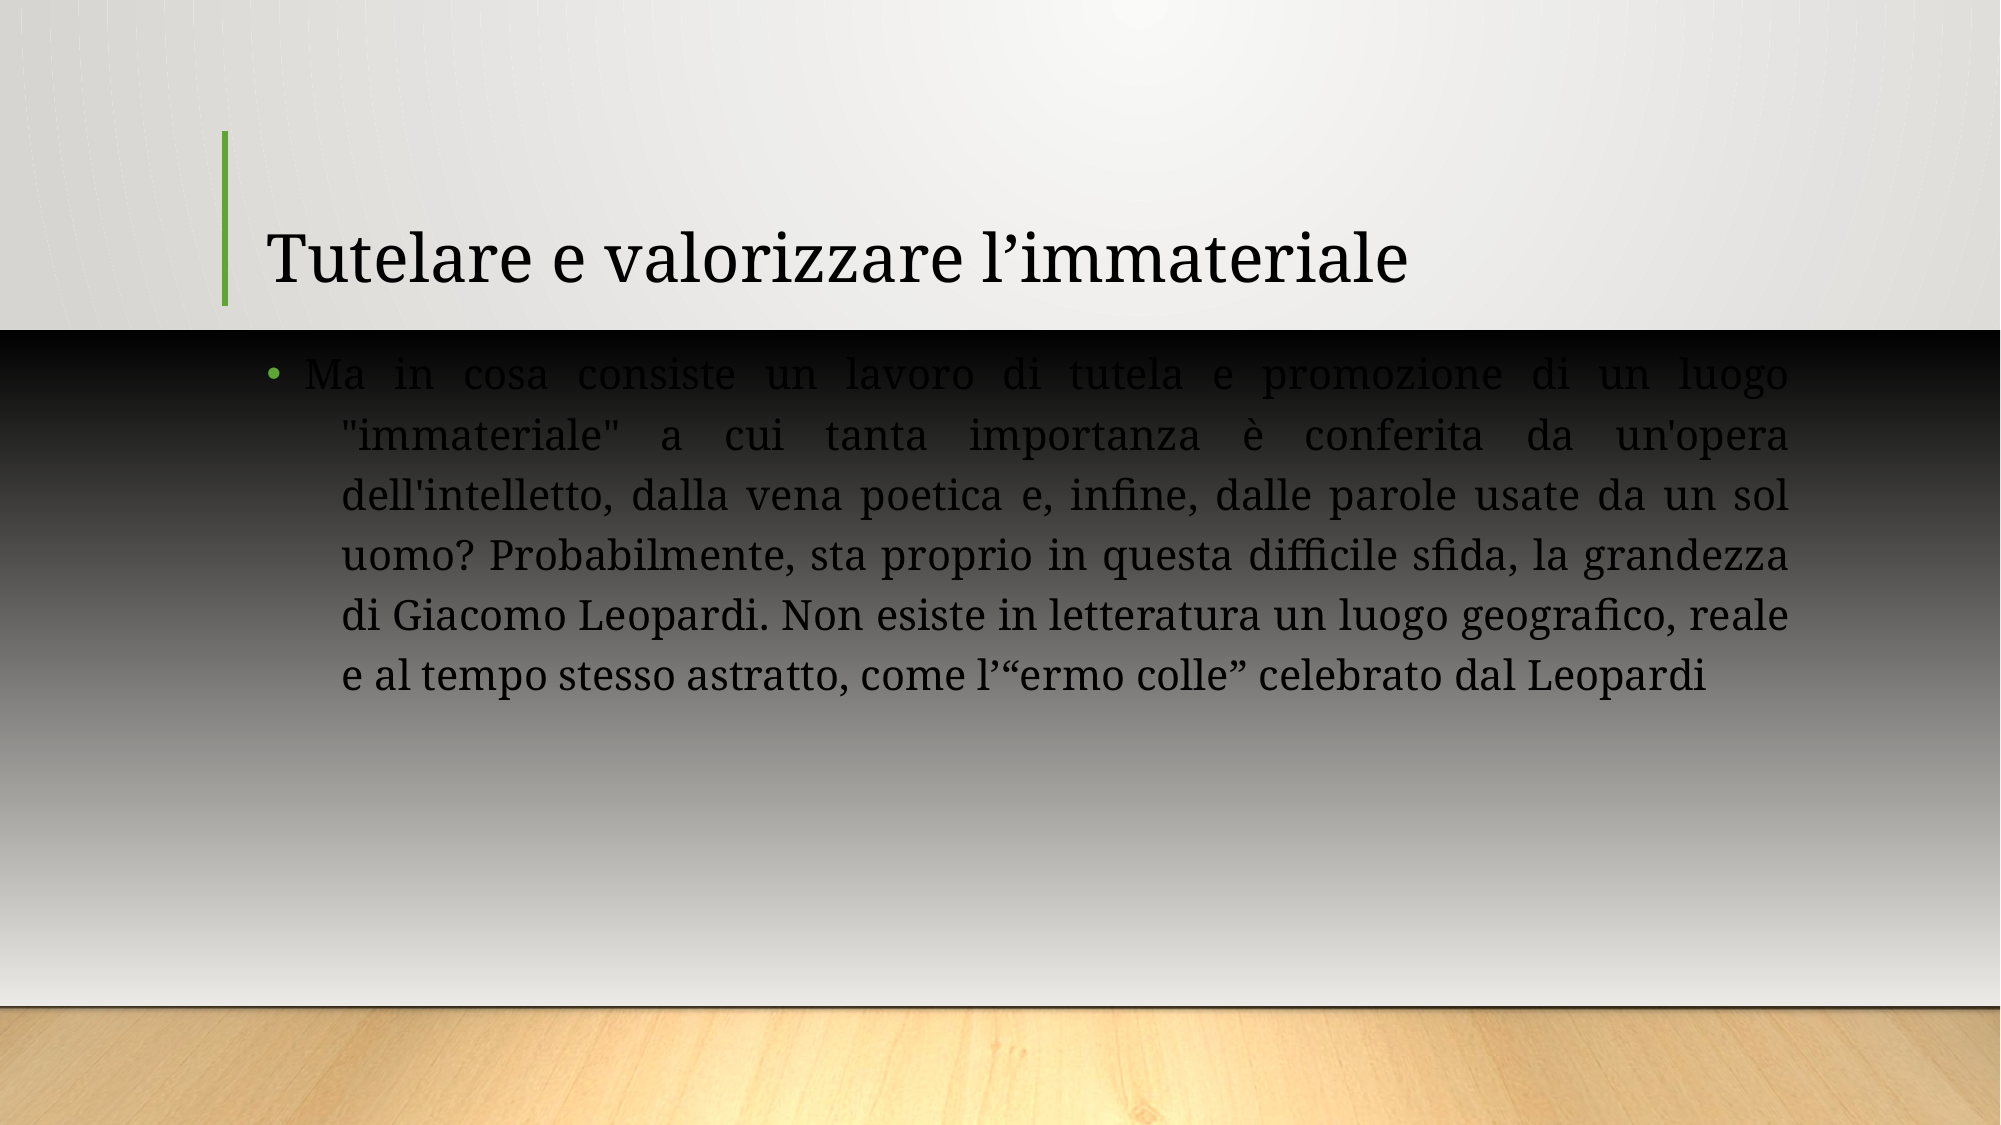

# Tutelare e valorizzare l’immateriale
Ma in cosa consiste un lavoro di tutela e promozione di un luogo "immateriale" a cui tanta importanza è conferita da un'opera dell'intelletto, dalla vena poetica e, infine, dalle parole usate da un sol uomo? Probabilmente, sta proprio in questa difficile sfida, la grandezza di Giacomo Leopardi. Non esiste in letteratura un luogo geografico, reale e al tempo stesso astratto, come l’“ermo colle” celebrato dal Leopardi